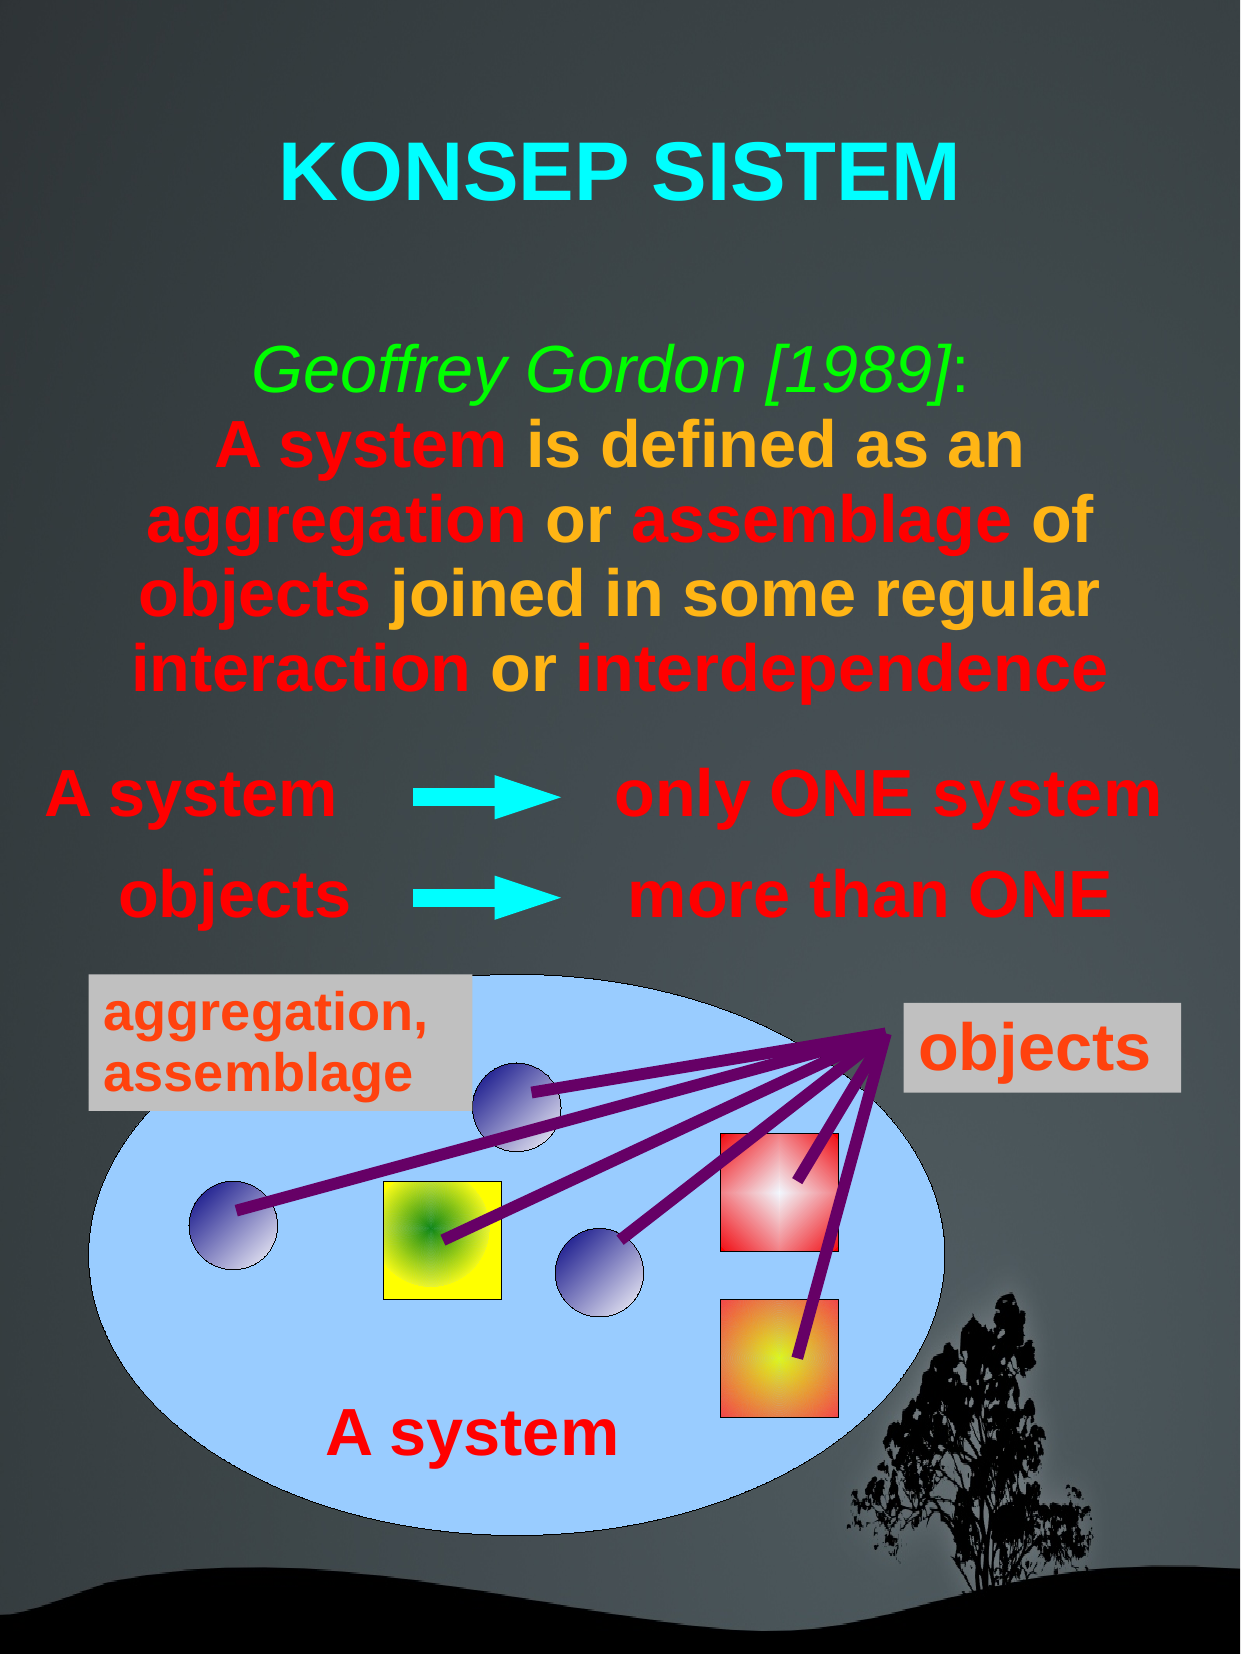

KONSEP SISTEM
Geoffrey Gordon [1989]:
A system is defined as an aggregation or assemblage of objects joined in some regular interaction or interdependence
A system only ONE system
 objects more than ONE
aggregation,
assemblage
objects
A system